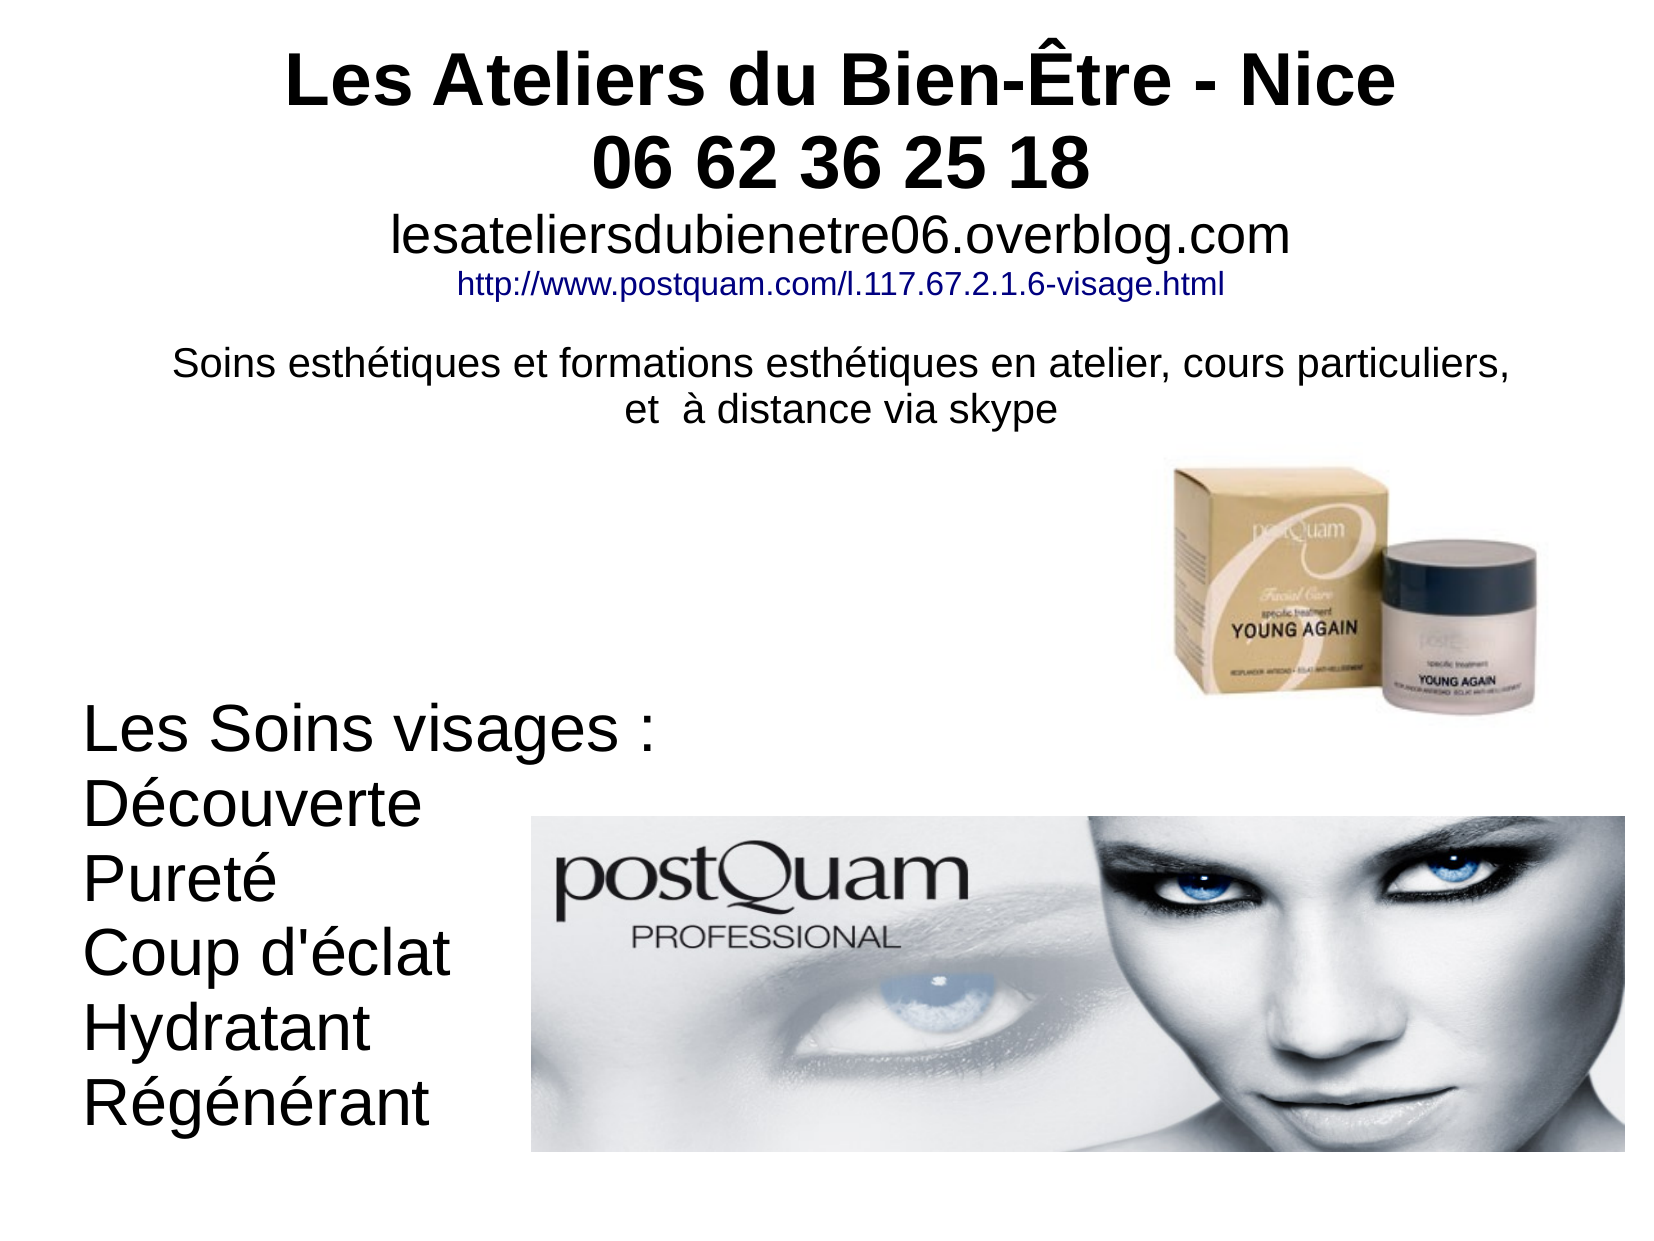

# Les Ateliers du Bien-Être - Nice 06 62 36 25 18 lesateliersdubienetre06.overblog.com http://www.postquam.com/l.117.67.2.1.6-visage.html Soins esthétiques et formations esthétiques en atelier, cours particuliers, et à distance via skype
Les Soins visages :
Découverte
Pureté
Coup d'éclat
Hydratant
Régénérant